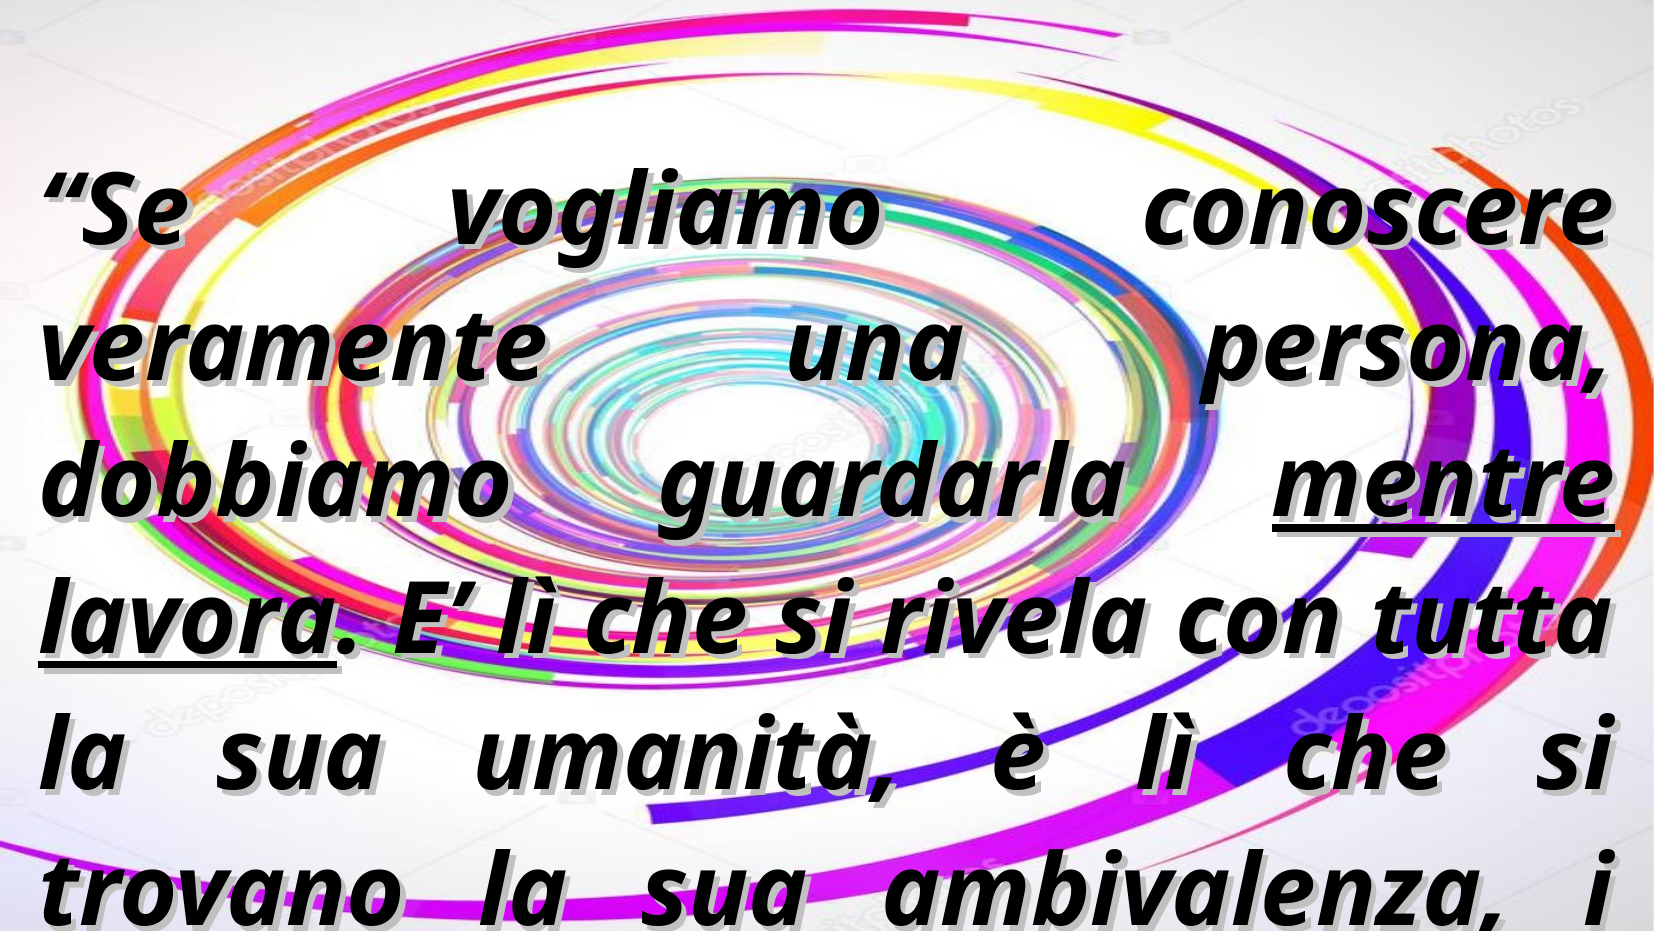

“Se vogliamo conoscere veramente una persona, dobbiamo guardarla mentre lavora. E’ lì che si rivela con tutta la sua umanità, è lì che si trovano la sua ambivalenza, i suoi limiti, ma anche, e soprattutto, la sua capacità di dono e eccedenza” .
(Mons. Fabio Longoni/ Prof. Stefano Zamagni)